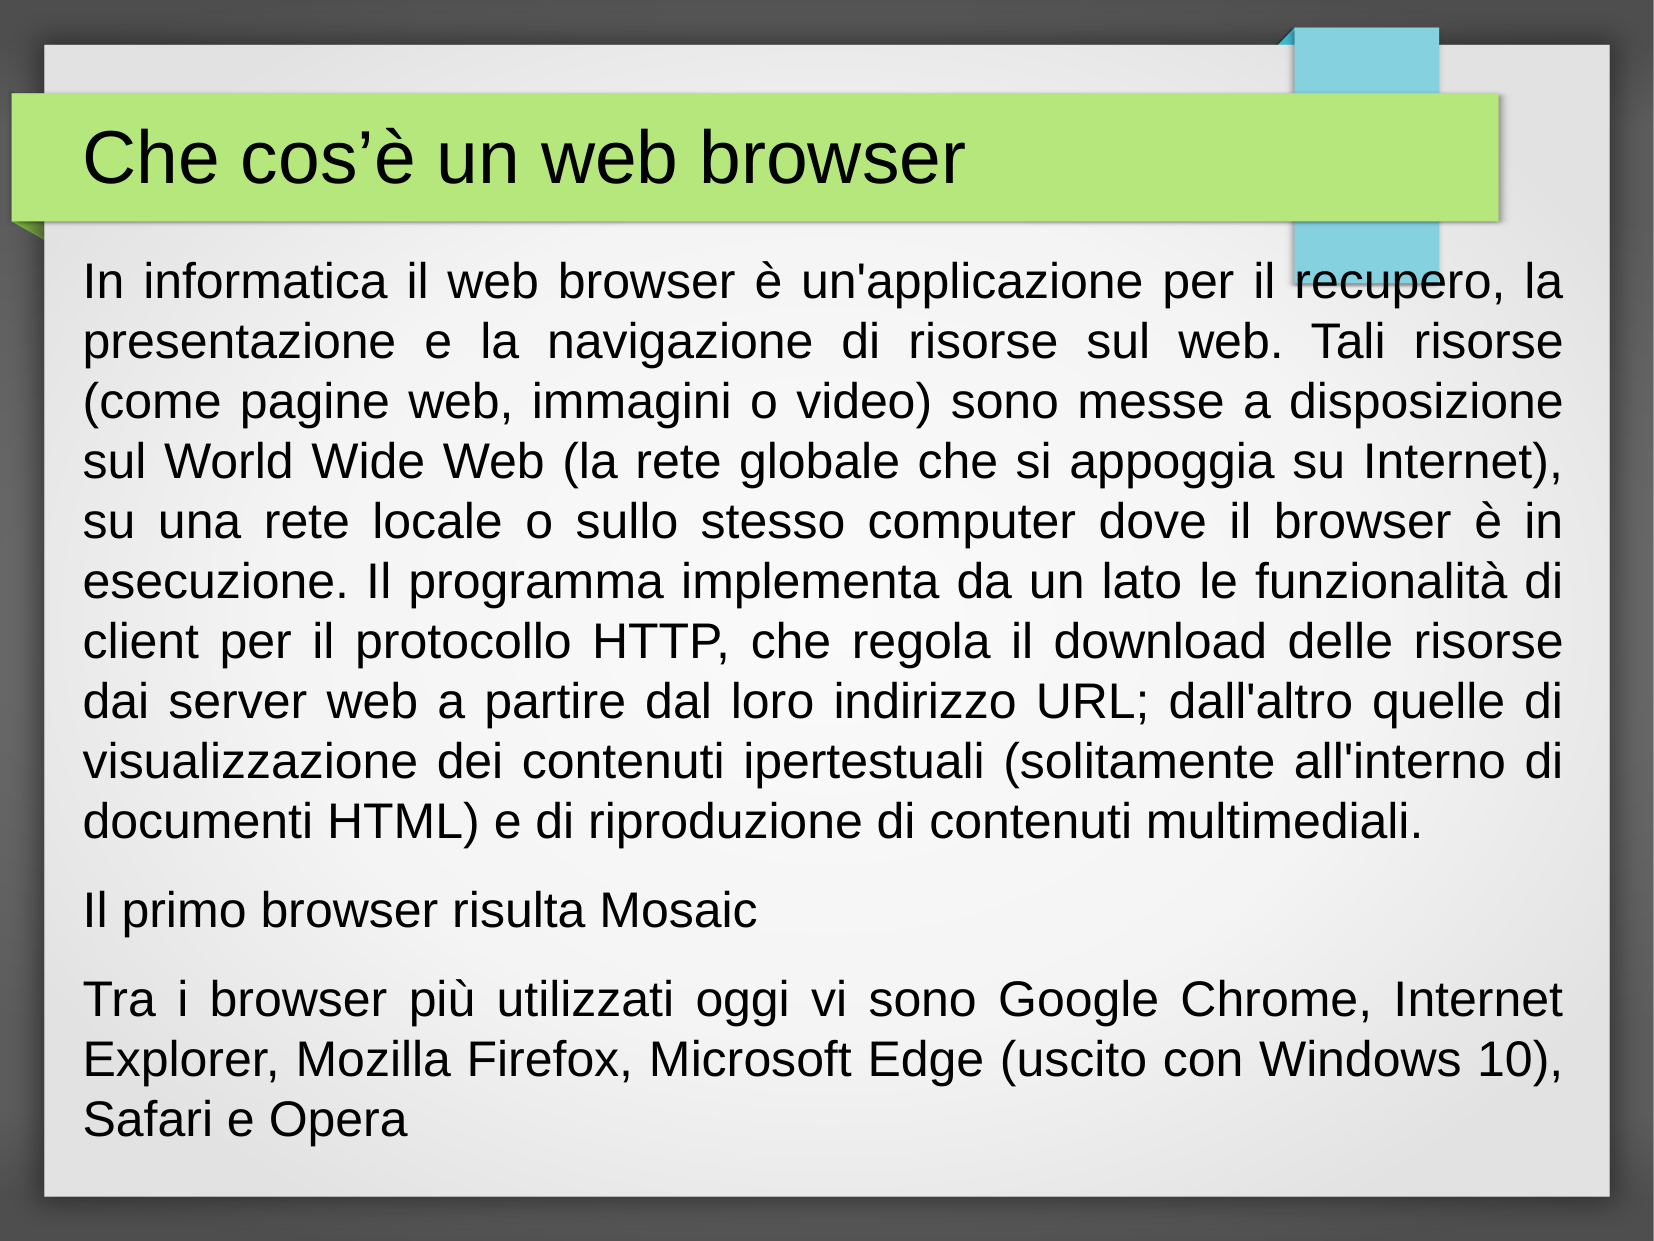

# Che cos’è un web browser
In informatica il web browser è un'applicazione per il recupero, la presentazione e la navigazione di risorse sul web. Tali risorse (come pagine web, immagini o video) sono messe a disposizione sul World Wide Web (la rete globale che si appoggia su Internet), su una rete locale o sullo stesso computer dove il browser è in esecuzione. Il programma implementa da un lato le funzionalità di client per il protocollo HTTP, che regola il download delle risorse dai server web a partire dal loro indirizzo URL; dall'altro quelle di visualizzazione dei contenuti ipertestuali (solitamente all'interno di documenti HTML) e di riproduzione di contenuti multimediali.
Il primo browser risulta Mosaic
Tra i browser più utilizzati oggi vi sono Google Chrome, Internet Explorer, Mozilla Firefox, Microsoft Edge (uscito con Windows 10), Safari e Opera